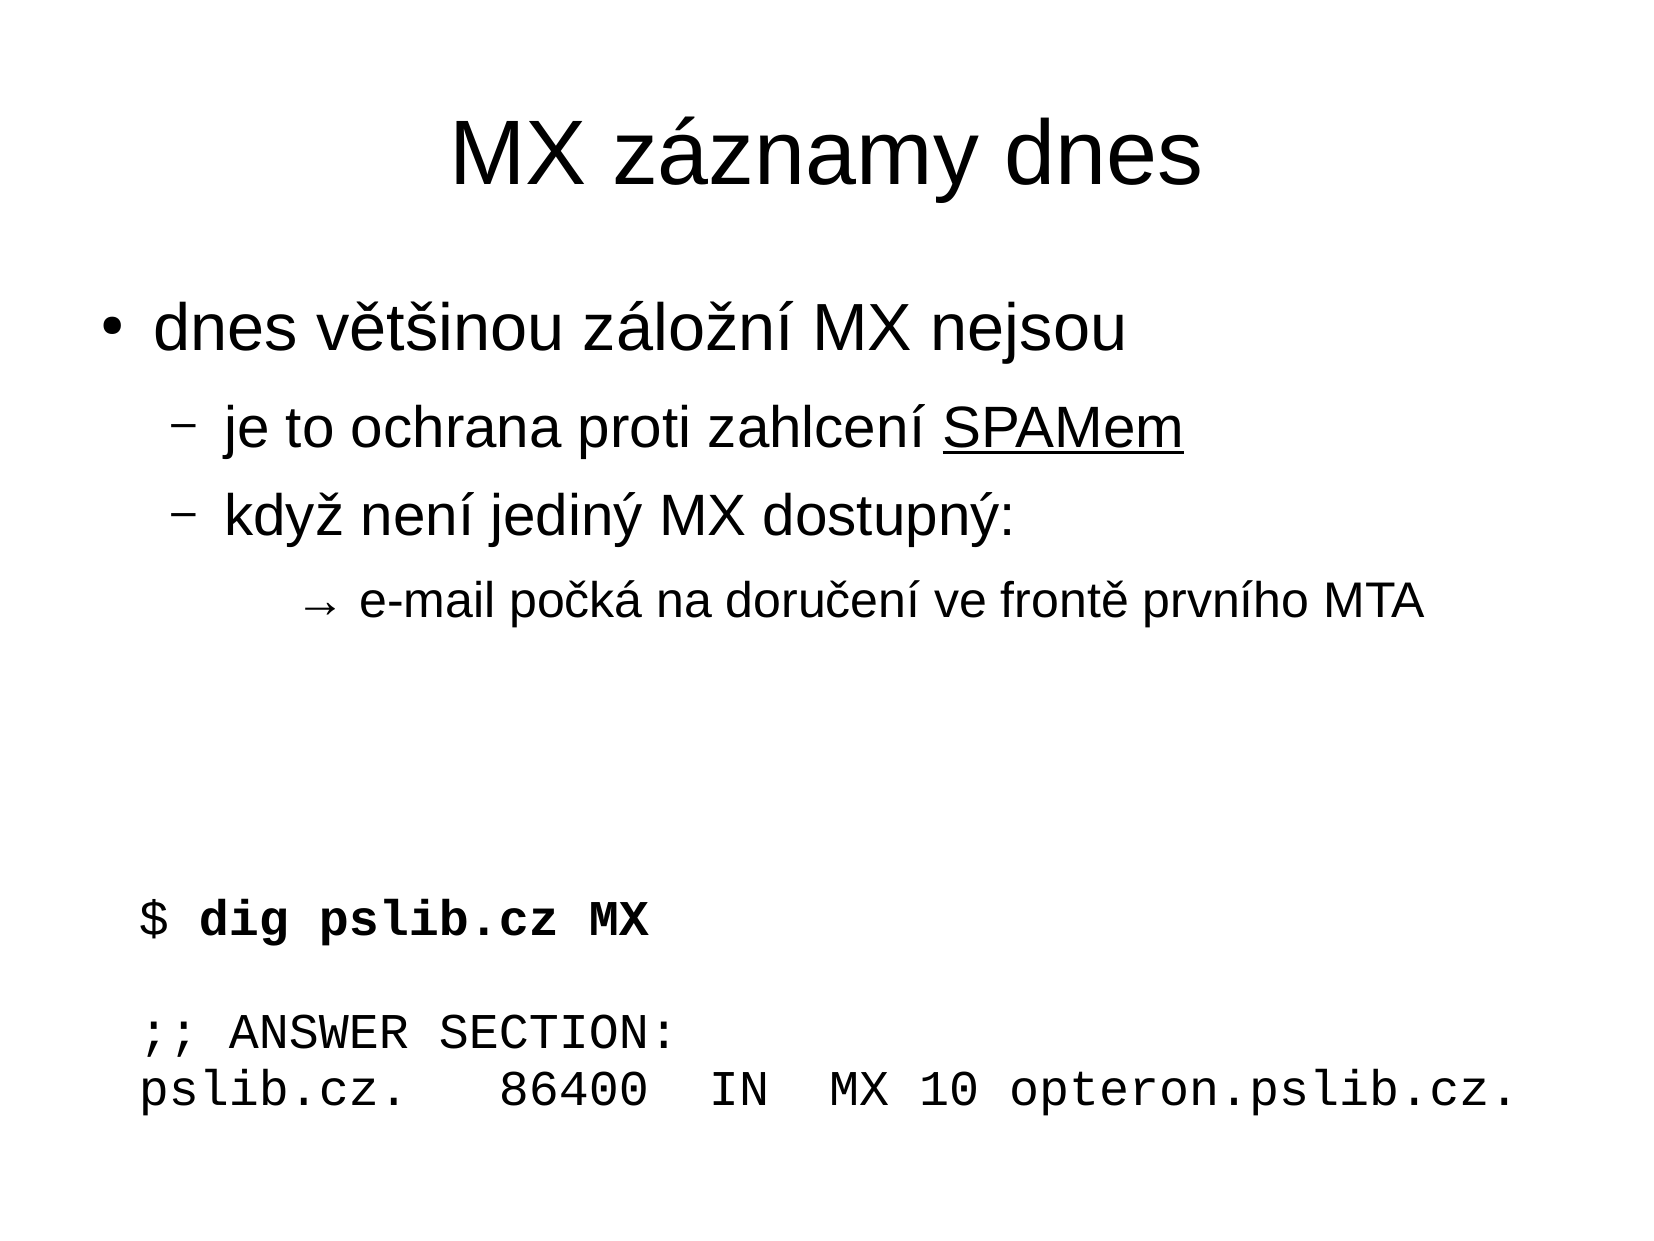

# MX záznamy dnes
dnes většinou záložní MX nejsou
je to ochrana proti zahlcení SPAMem
když není jediný MX dostupný:
→ e-mail počká na doručení ve frontě prvního MTA
$ dig pslib.cz MX
;; ANSWER SECTION:
pslib.cz. 86400 IN MX 10 opteron.pslib.cz.